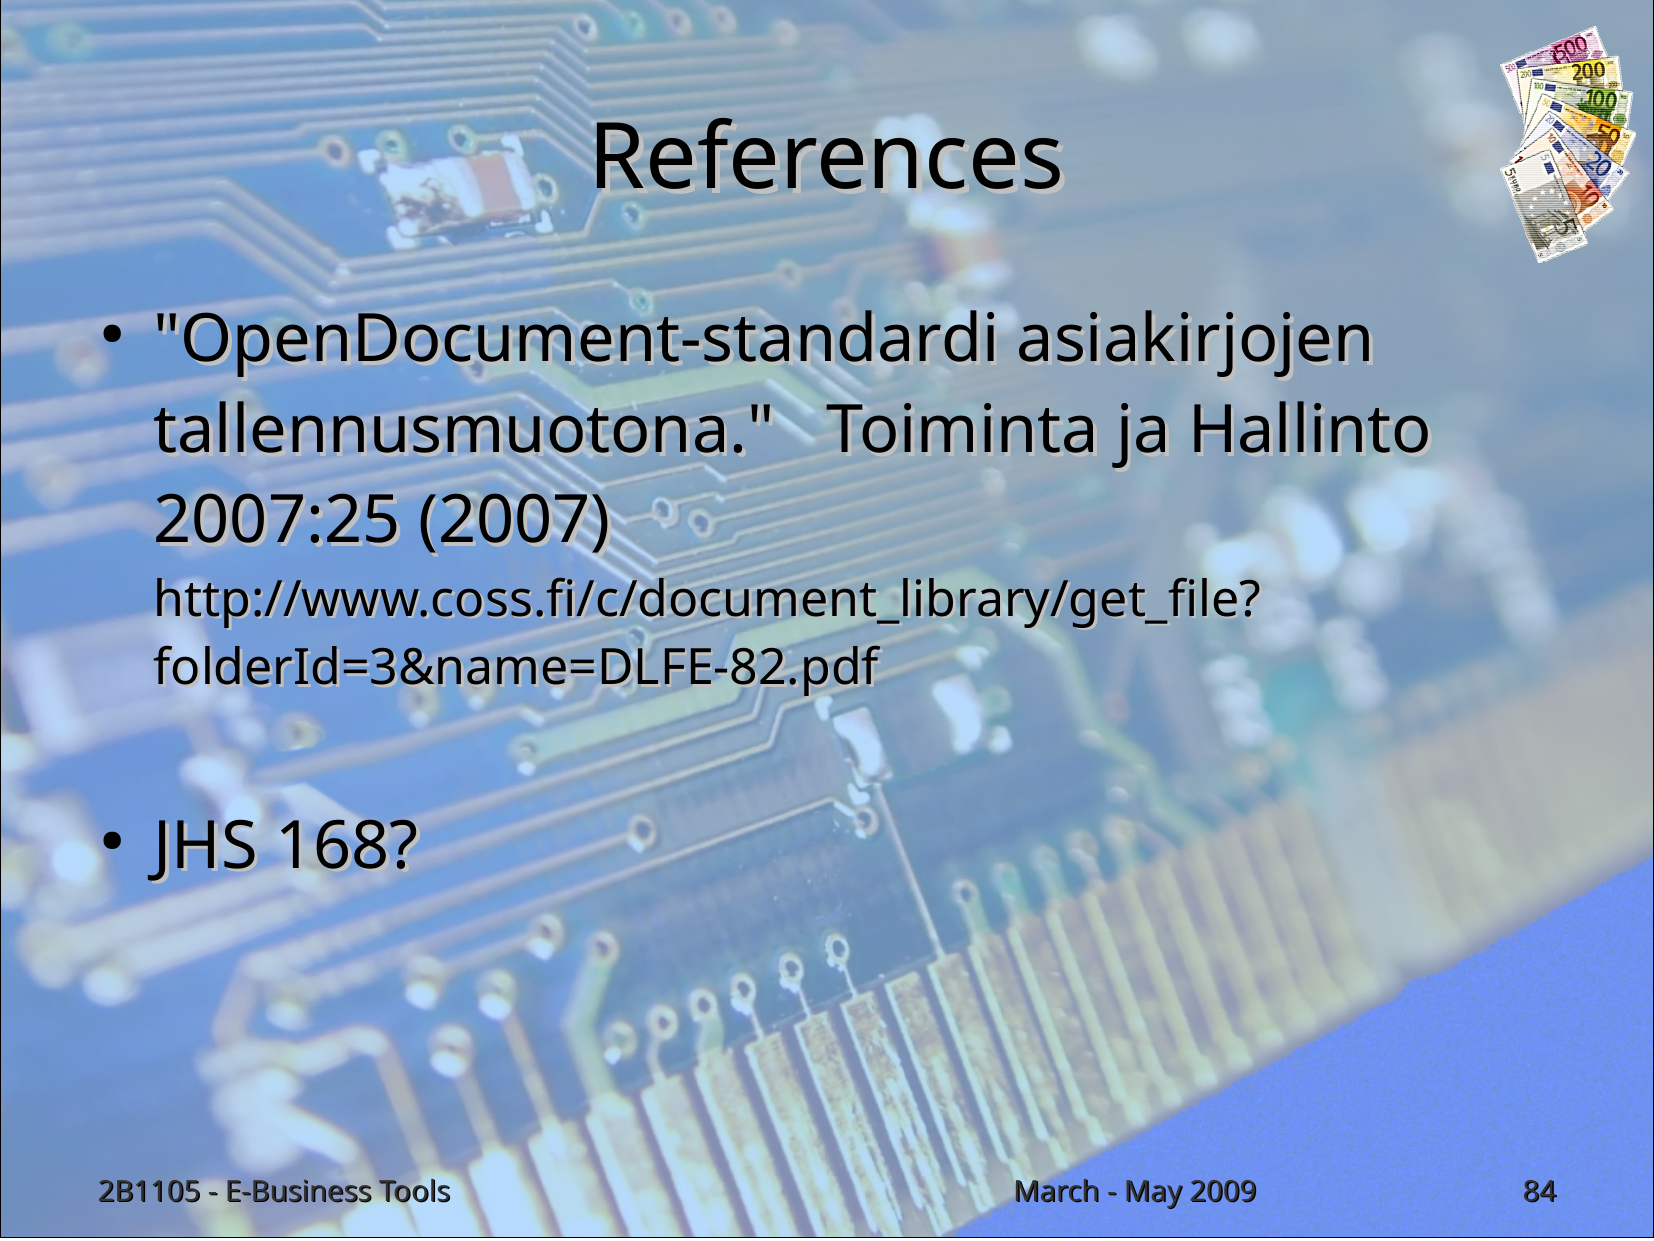

# References
"OpenDocument-standardi asiakirjojen tallennusmuotona." Toiminta ja Hallinto 2007:25 (2007)
http://www.coss.fi/c/document_library/get_file?folderId=3&name=DLFE-82.pdf
JHS 168?